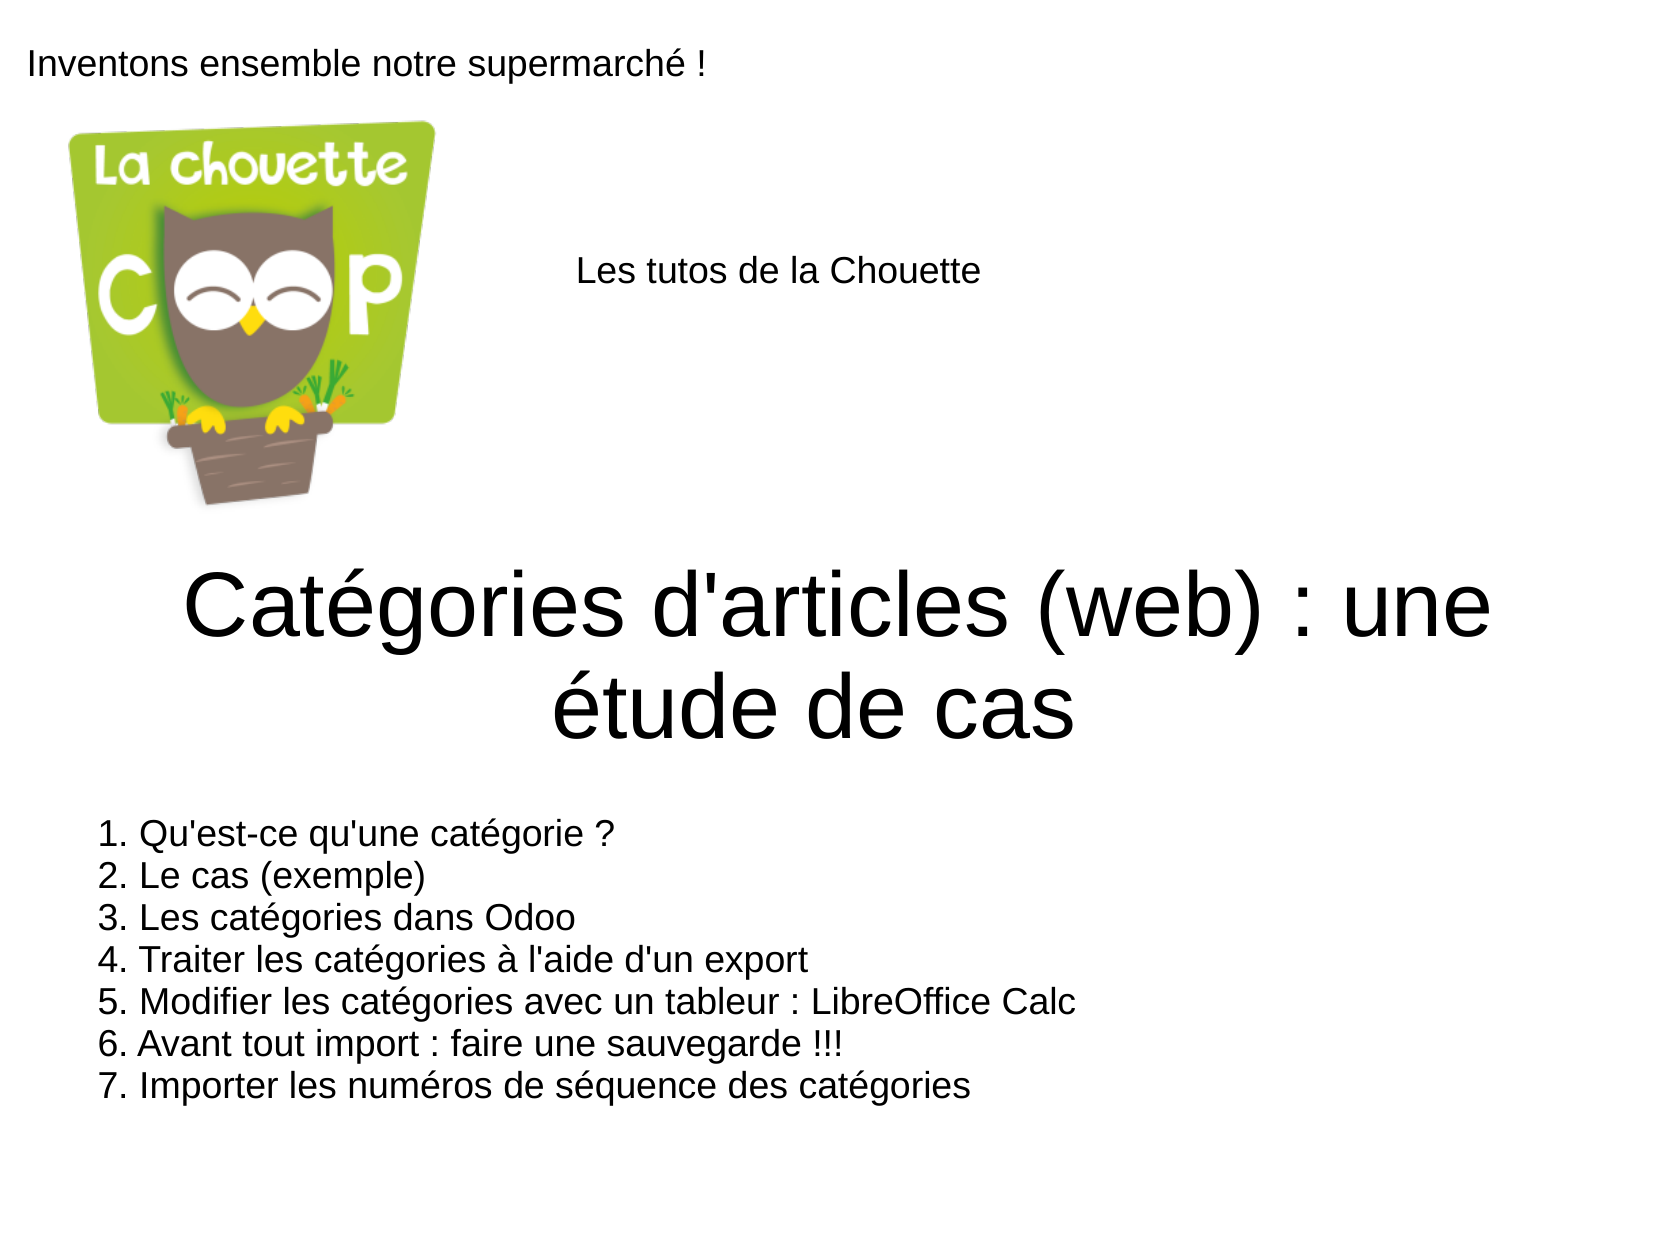

Inventons ensemble notre supermarché !
Les tutos de la Chouette
# Catégories d'articles (web) : une étude de cas
1. Qu'est-ce qu'une catégorie ?
2. Le cas (exemple)
3. Les catégories dans Odoo
4. Traiter les catégories à l'aide d'un export
5. Modifier les catégories avec un tableur : LibreOffice Calc
6. Avant tout import : faire une sauvegarde !!!
7. Importer les numéros de séquence des catégories